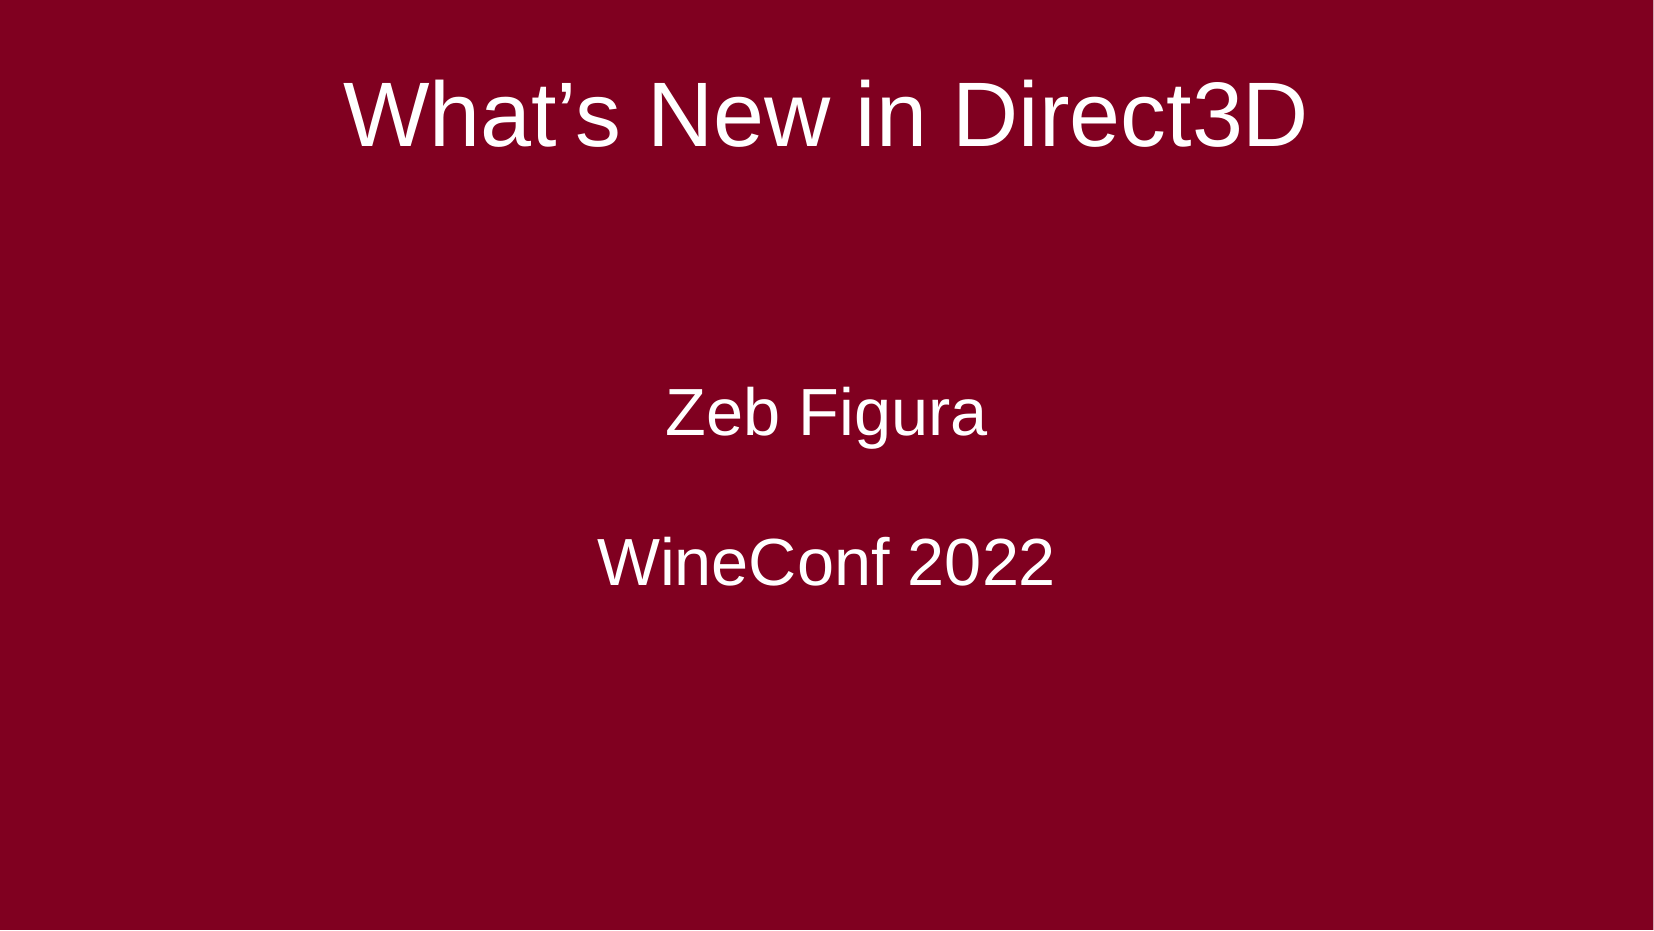

# What’s New in Direct3D
Zeb Figura
WineConf 2022